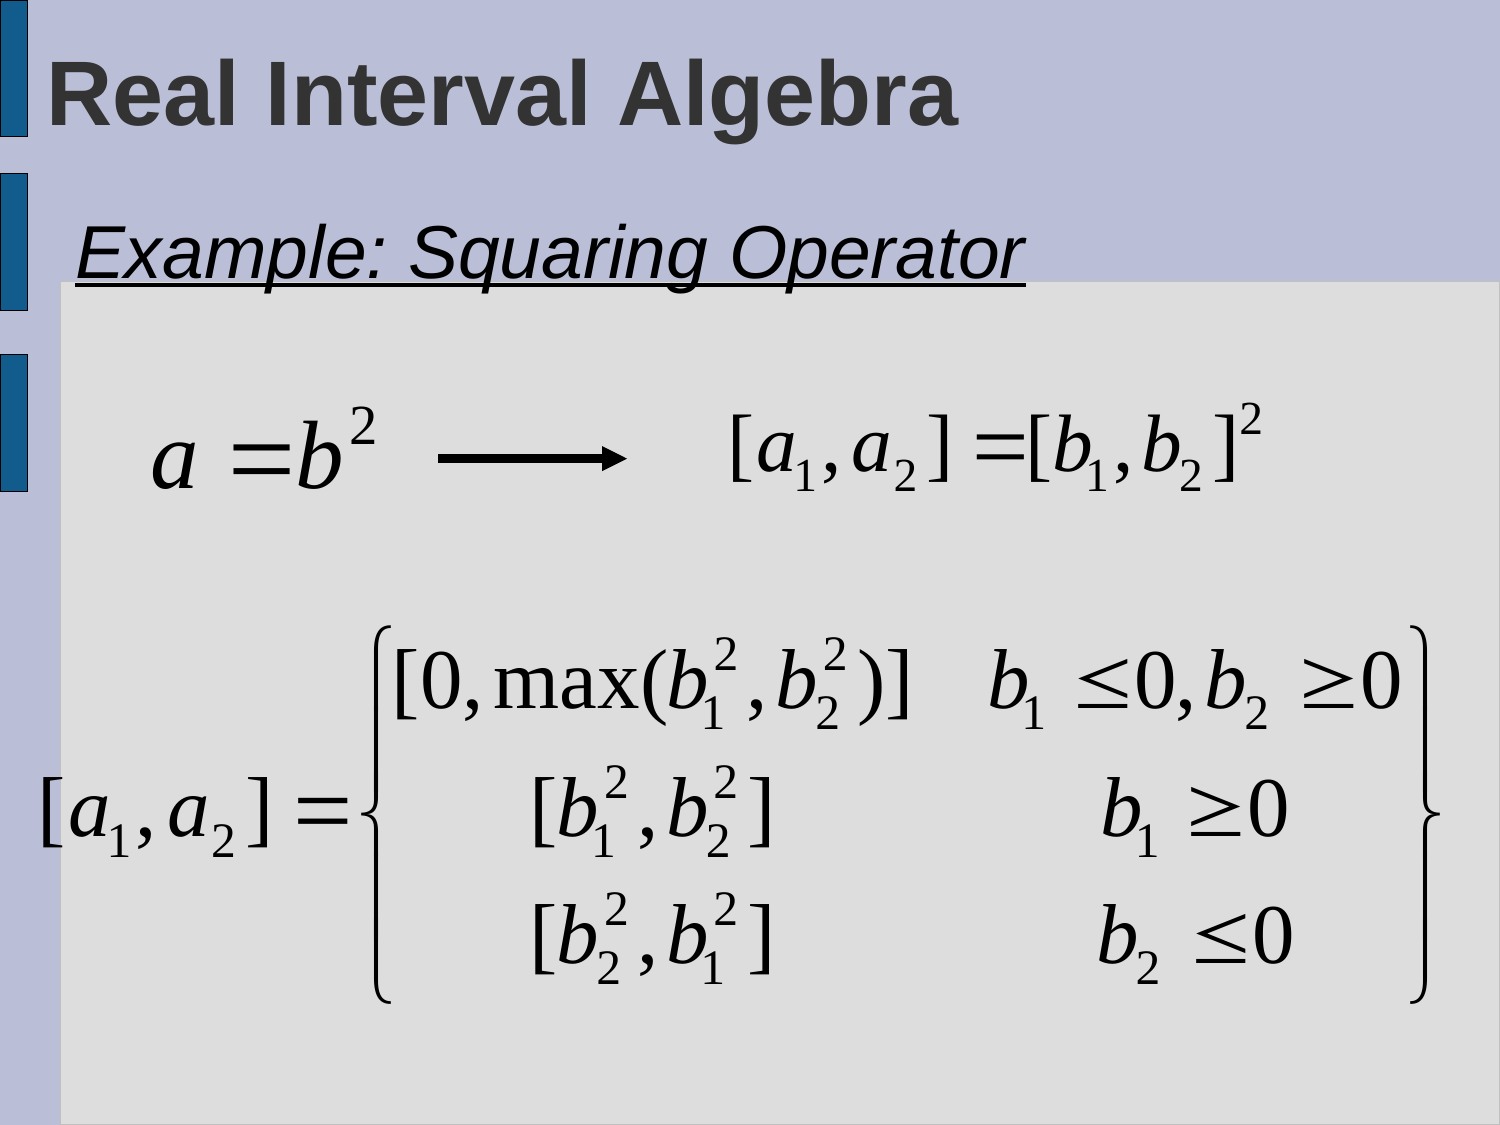

# Real Interval Algebra
Example: Squaring Operator